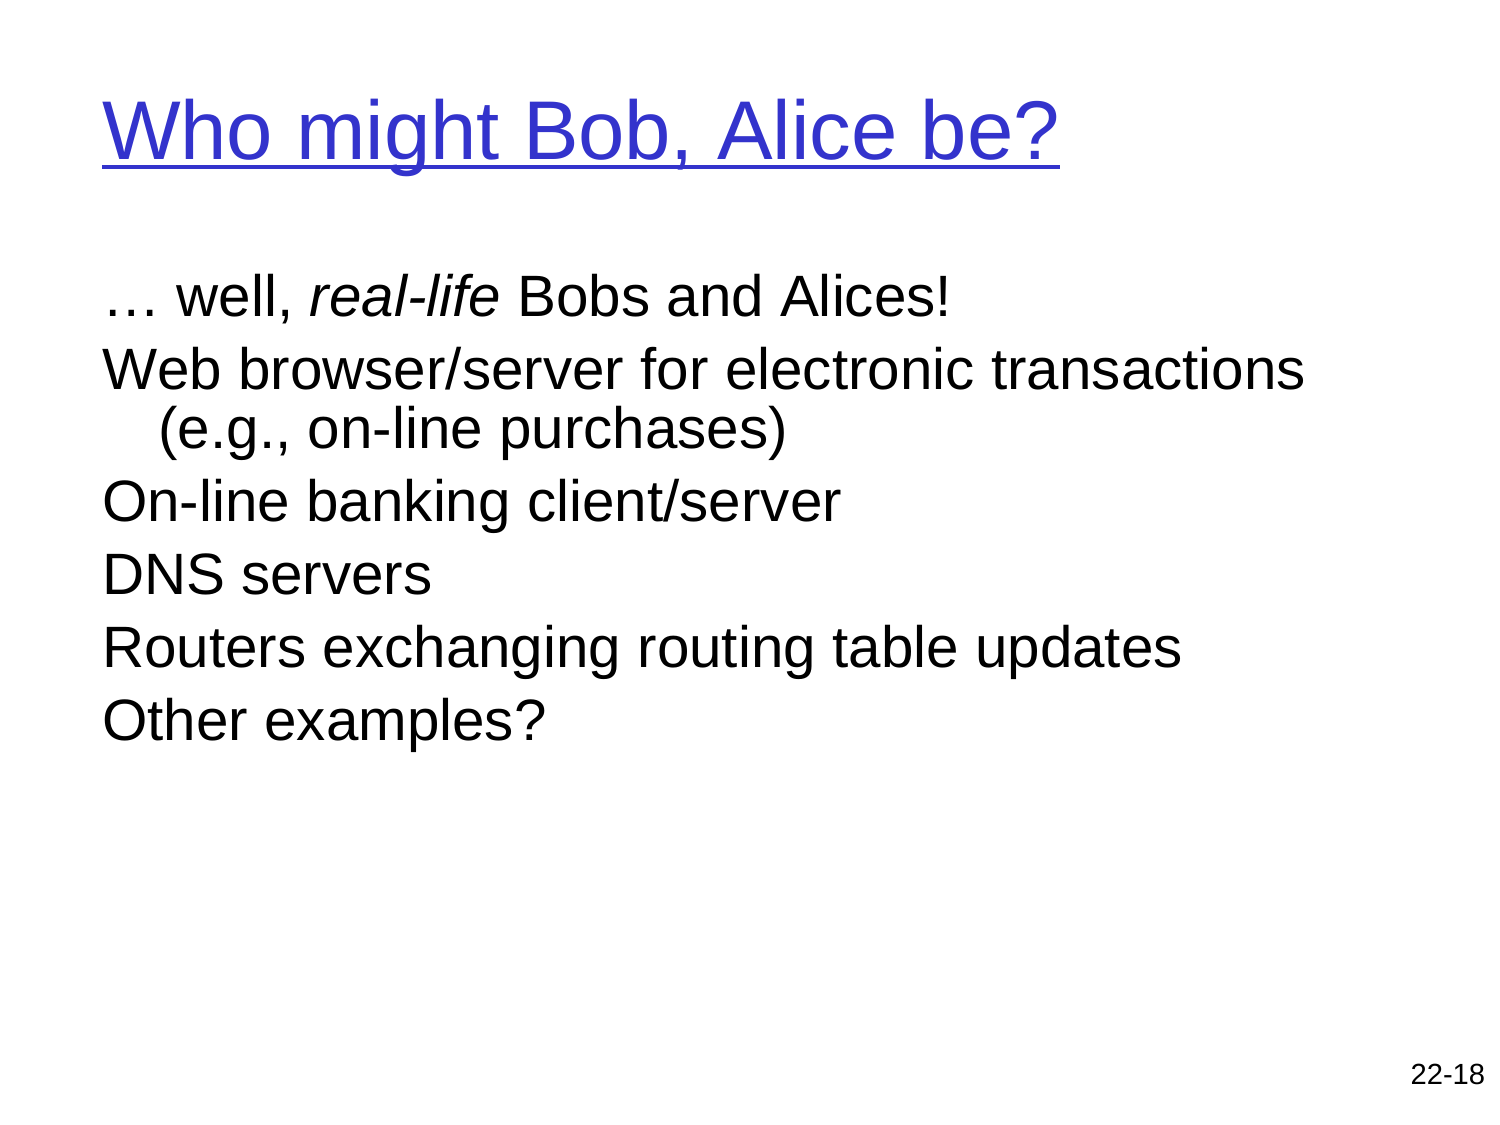

# Who might Bob, Alice be?
… well, real-life Bobs and Alices!
Web browser/server for electronic transactions (e.g., on-line purchases)
On-line banking client/server
DNS servers
Routers exchanging routing table updates
Other examples?
18